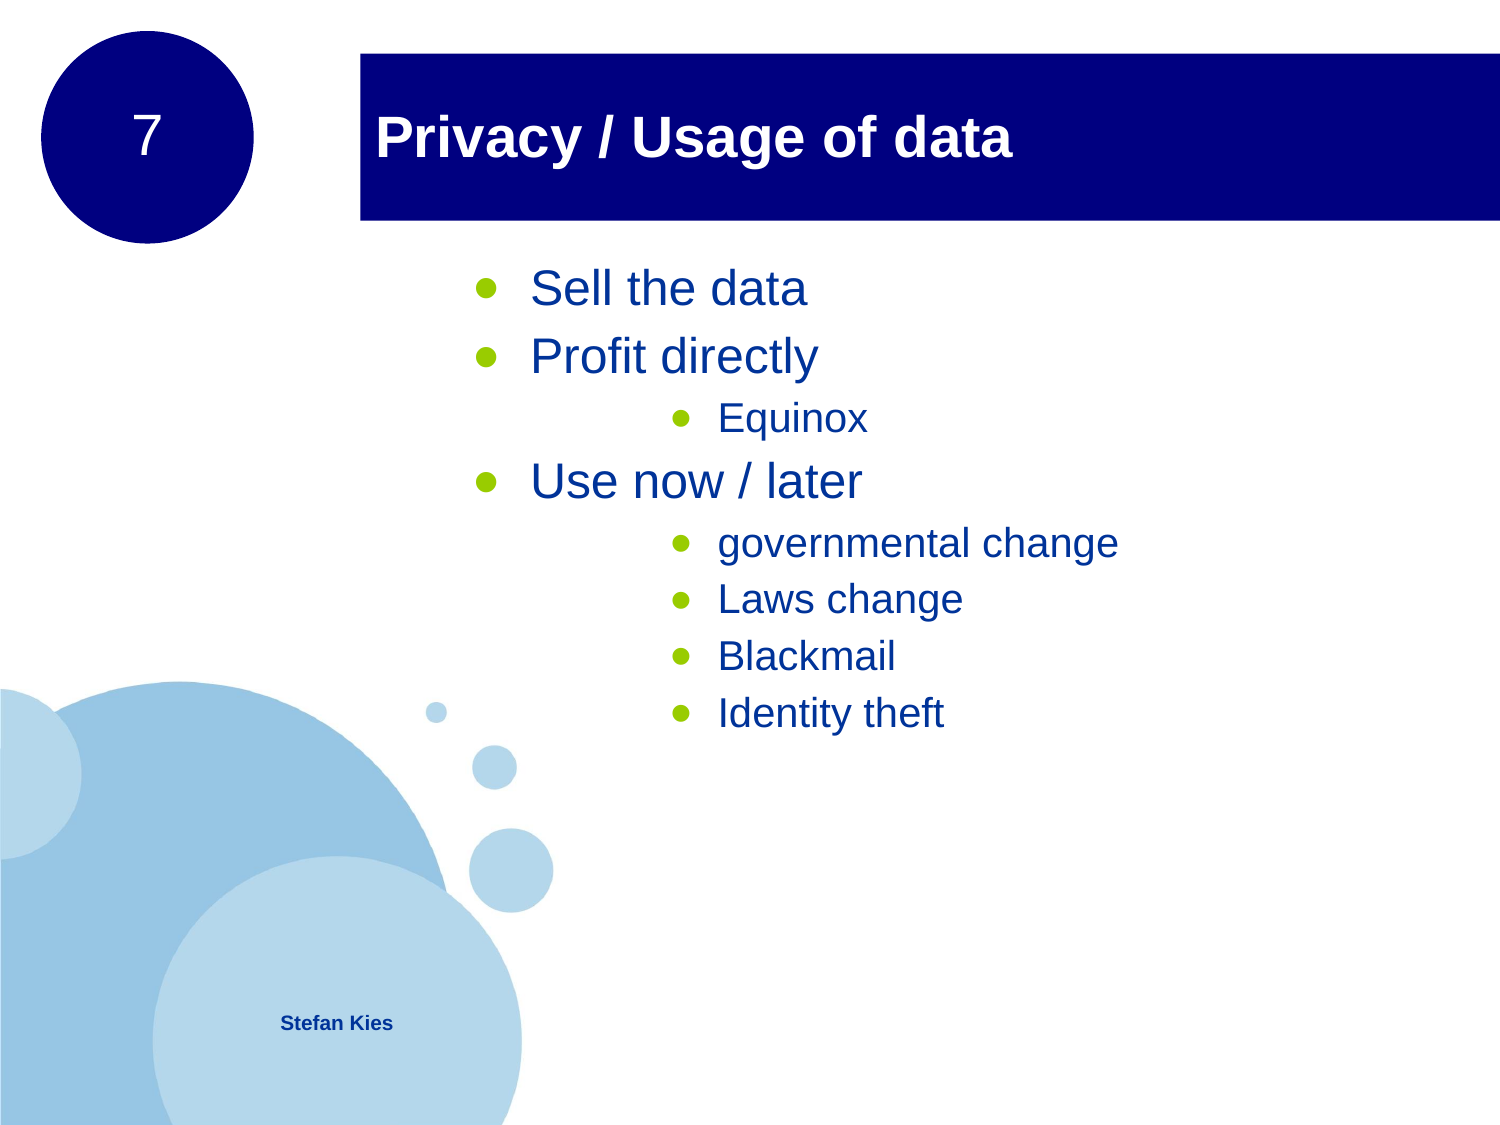

# Privacy / Usage of data
7
Sell the data
Profit directly
Equinox
Use now / later
governmental change
Laws change
Blackmail
Identity theft